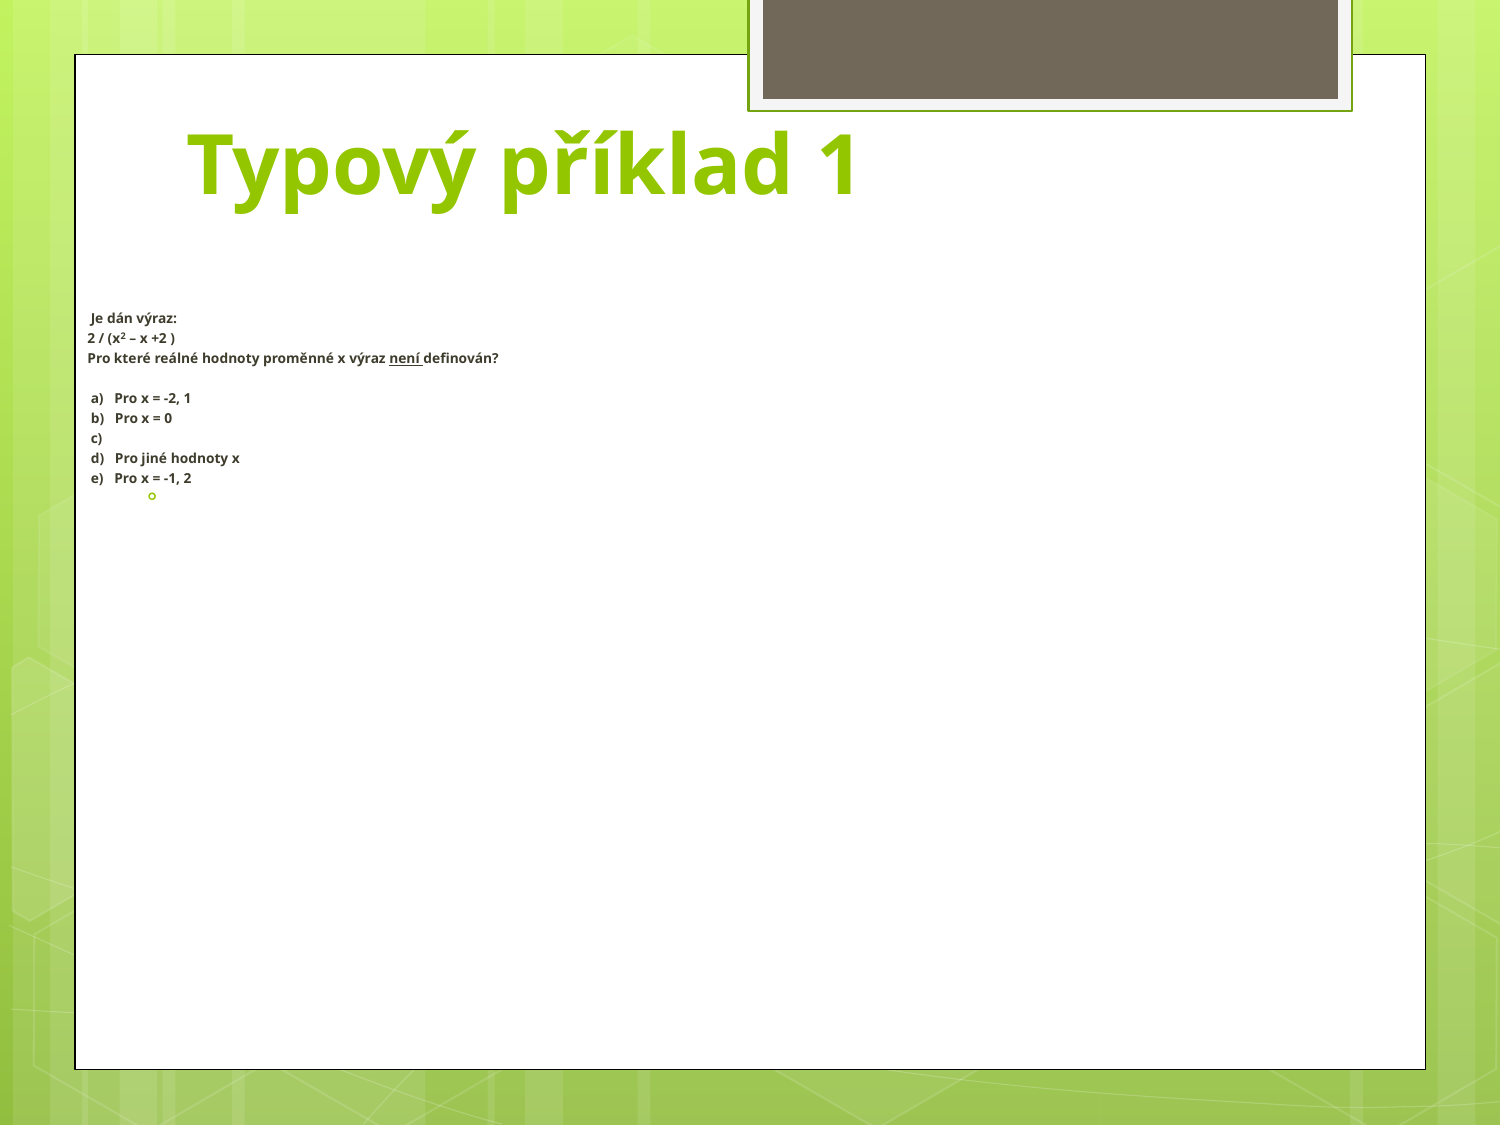

# Typový příklad 1
 Je dán výraz:
2 / (x2 – x +2 )
Pro které reálné hodnoty proměnné x výraz není definován?
 a) Pro x = -2, 1
 b) Pro x = 0
 c)
 d) Pro jiné hodnoty x
 e) Pro x = -1, 2